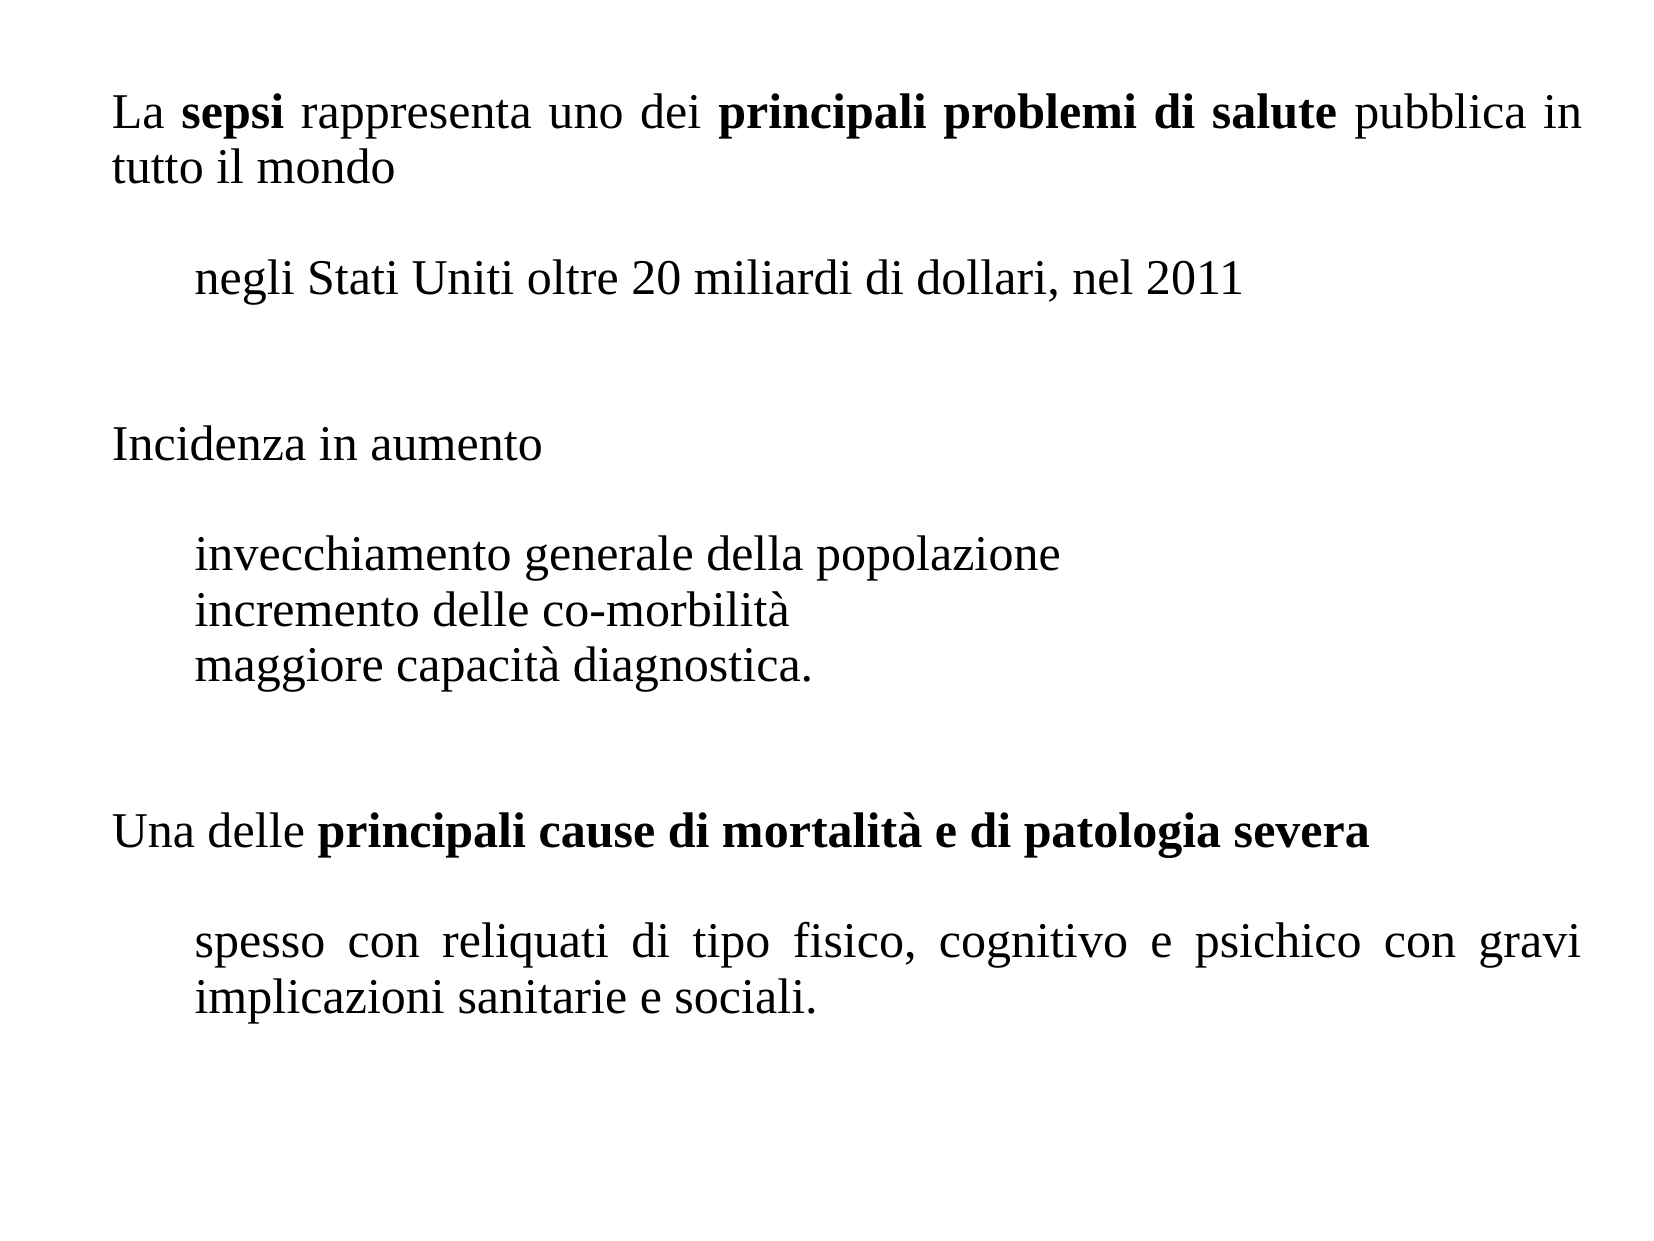

La sepsi rappresenta uno dei principali problemi di salute pubblica in tutto il mondo
negli Stati Uniti oltre 20 miliardi di dollari, nel 2011
Incidenza in aumento
invecchiamento generale della popolazione
incremento delle co-morbilità
maggiore capacità diagnostica.
Una delle principali cause di mortalità e di patologia severa
spesso con reliquati di tipo fisico, cognitivo e psichico con gravi implicazioni sanitarie e sociali.